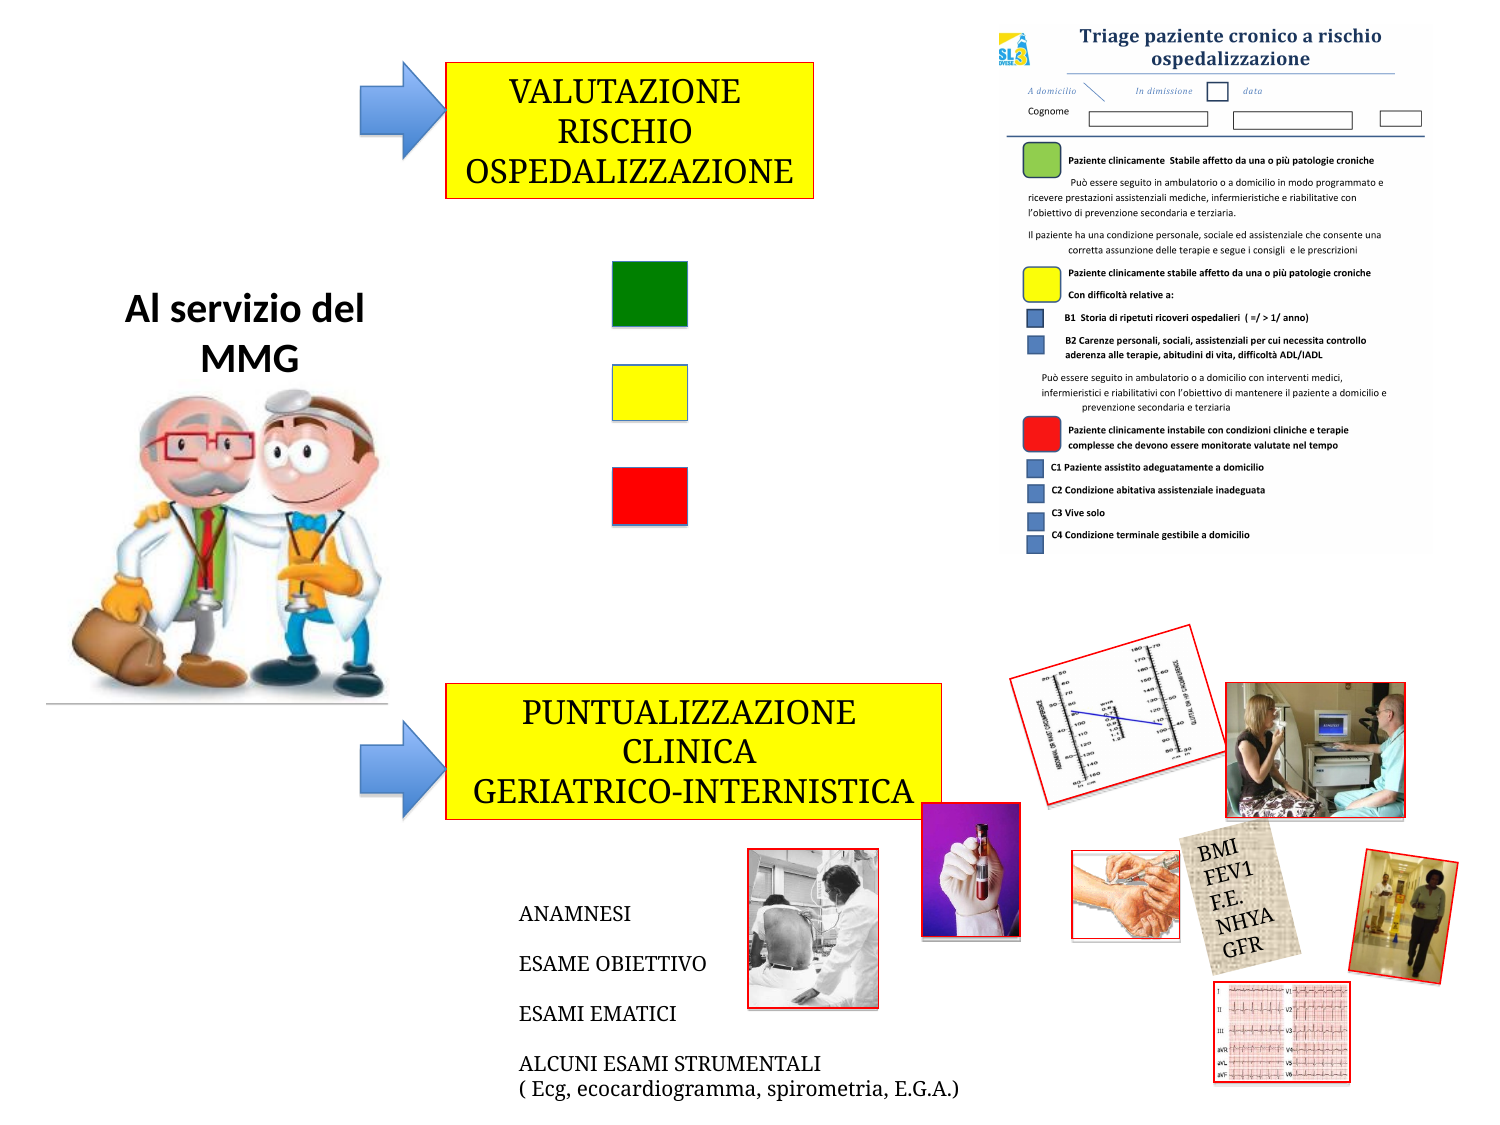

VALUTAZIONE
RISCHIO
OSPEDALIZZAZIONE
Al servizio del
MMG
#
PUNTUALIZZAZIONE
CLINICA
GERIATRICO-INTERNISTICA
BMI
FEV1
F.E.
NHYA
GFR
ANAMNESI
ESAME OBIETTIVO
ESAMI EMATICI
ALCUNI ESAMI STRUMENTALI
( Ecg, ecocardiogramma, spirometria, E.G.A.)